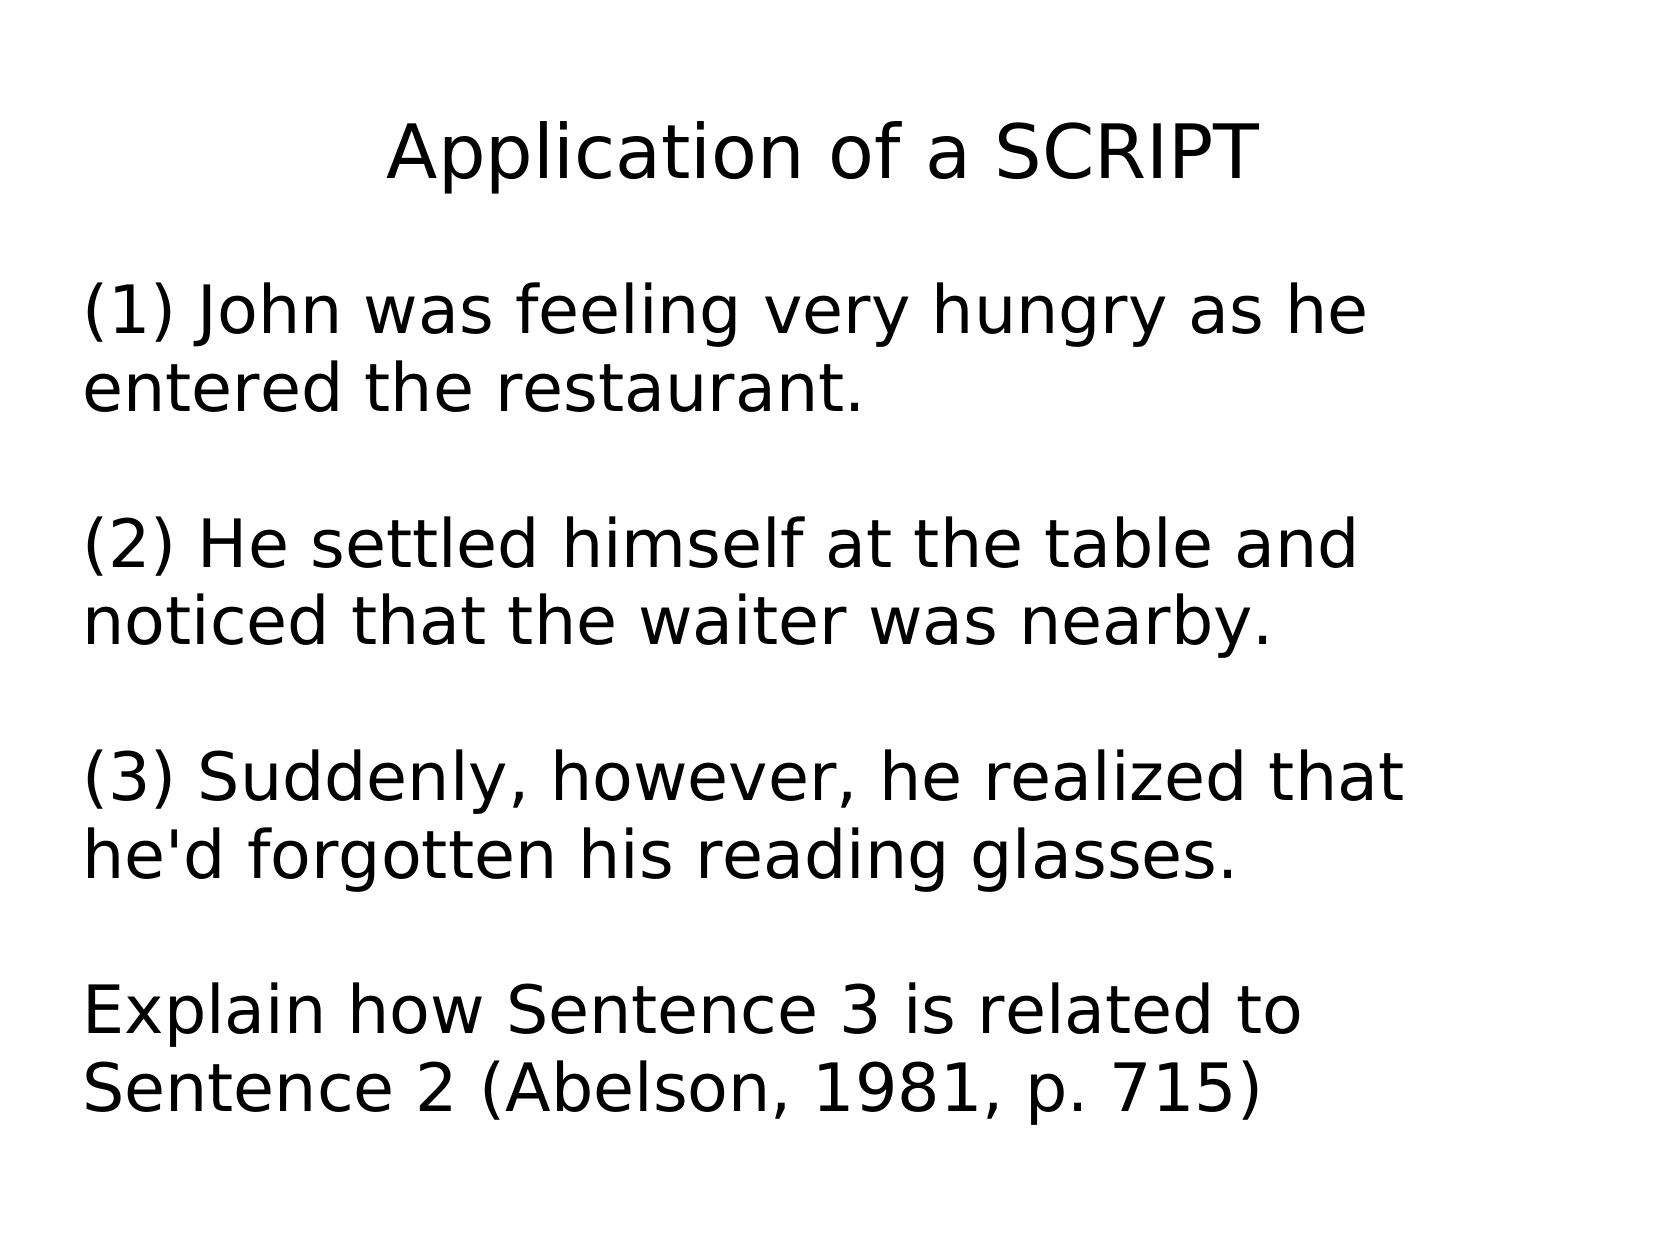

# Application of a SCRIPT
(1) John was feeling very hungry as he entered the restaurant.
(2) He settled himself at the table and noticed that the waiter was nearby.
(3) Suddenly, however, he realized that he'd forgotten his reading glasses.
Explain how Sentence 3 is related to Sentence 2 (Abelson, 1981, p. 715)